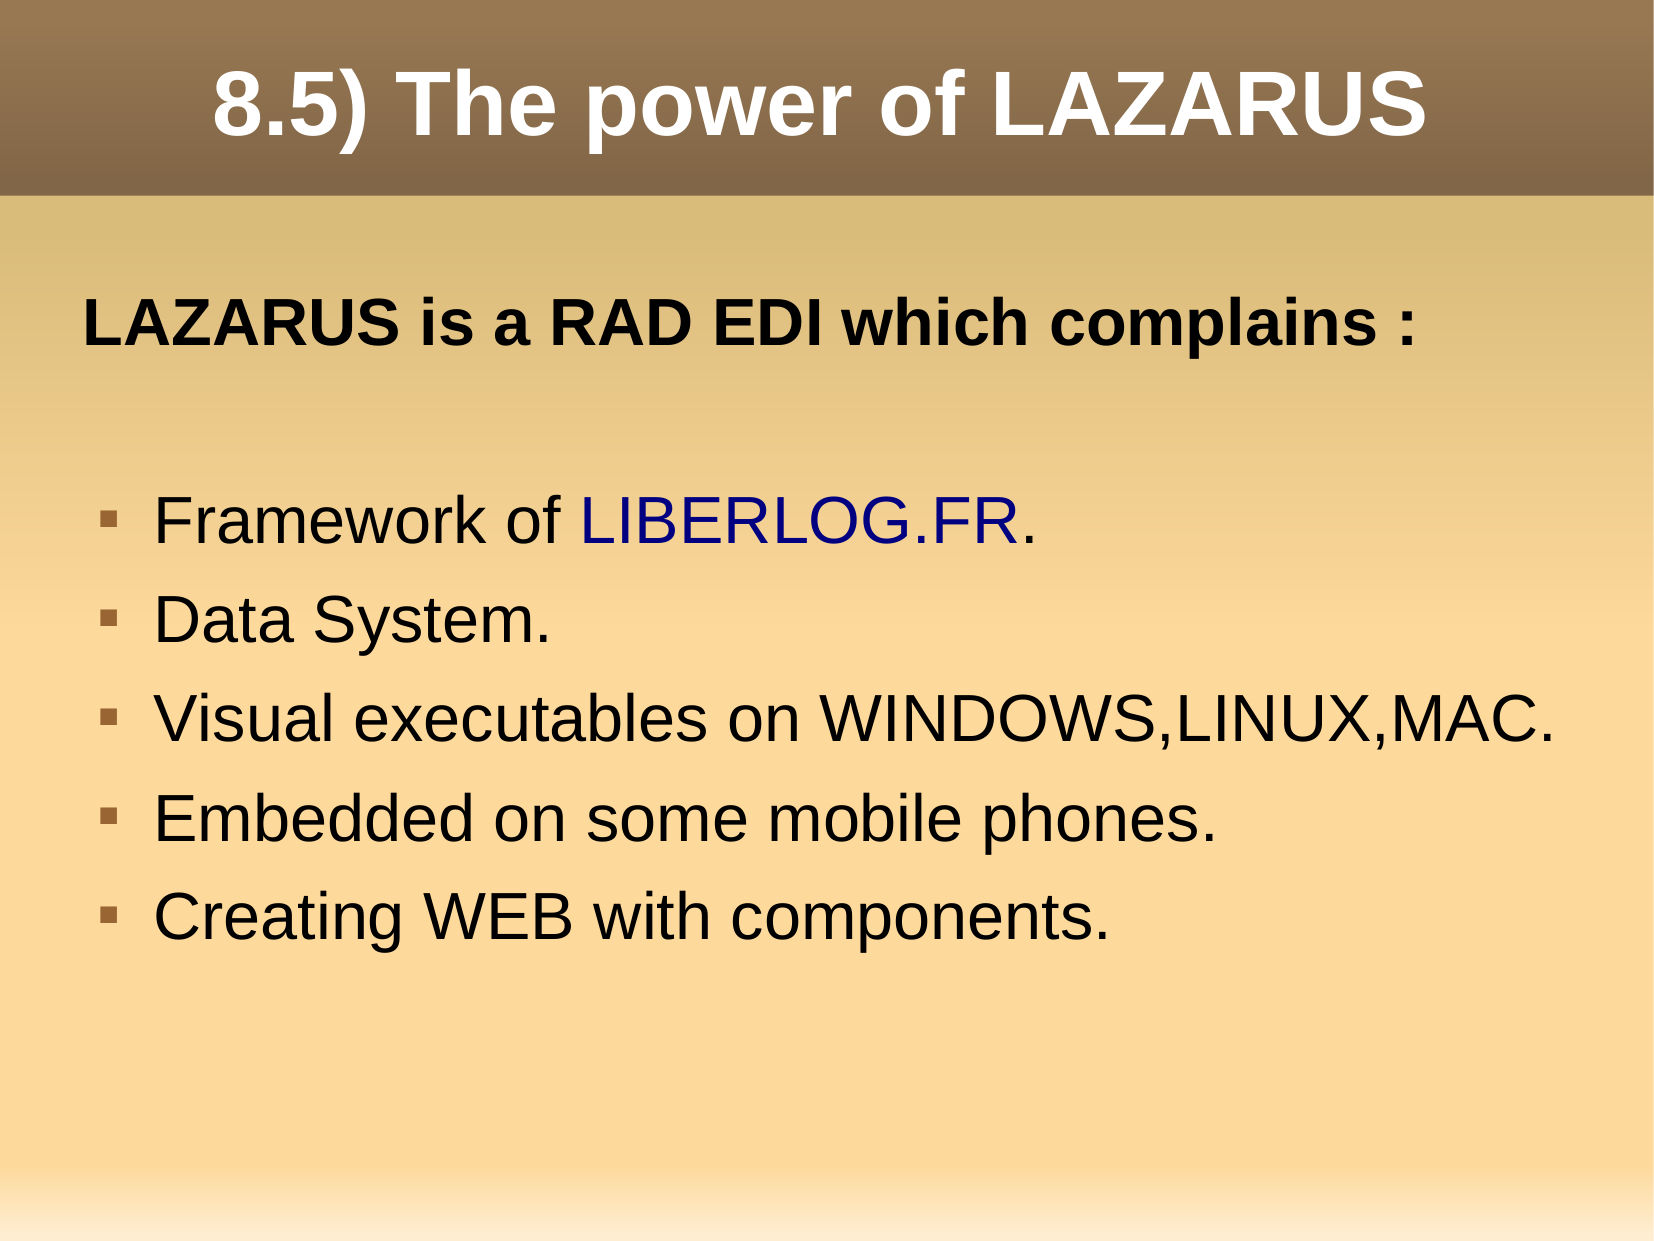

# 8.5) The power of LAZARUS
LAZARUS is a RAD EDI which complains :
Framework of LIBERLOG.FR.
Data System.
Visual executables on WINDOWS,LINUX,MAC.
Embedded on some mobile phones.
Creating WEB with components.